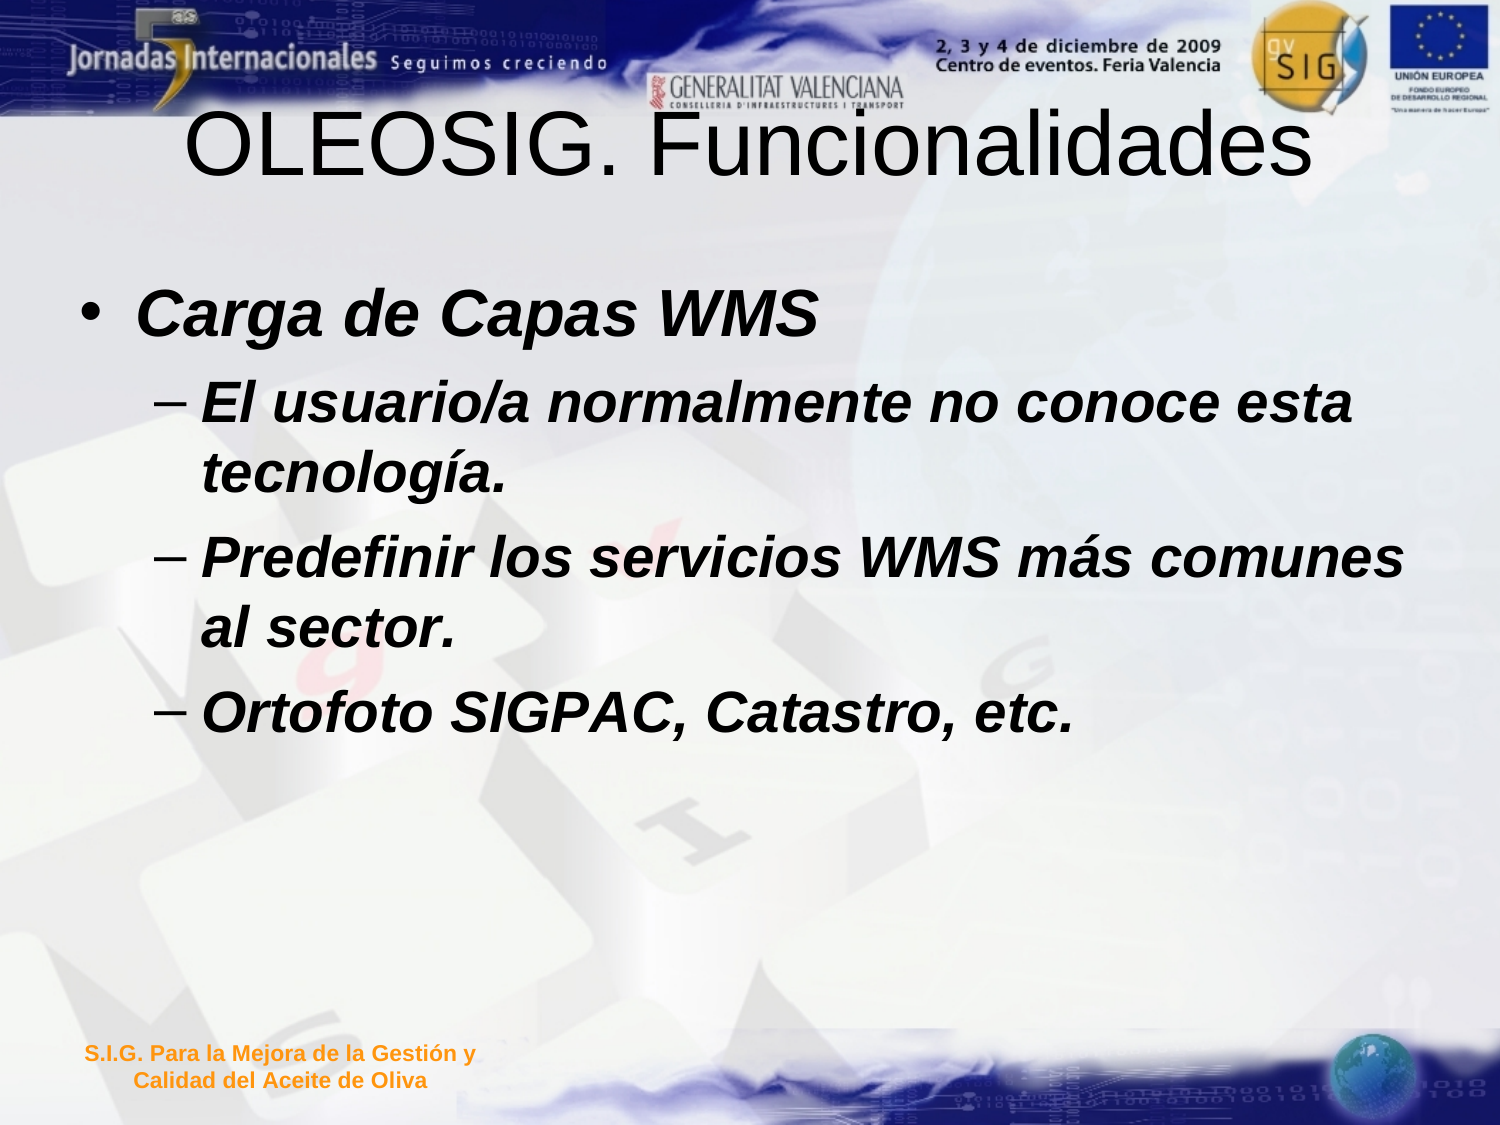

# OLEOSIG. Funcionalidades
Carga de Capas WMS
El usuario/a normalmente no conoce esta tecnología.
Predefinir los servicios WMS más comunes al sector.
Ortofoto SIGPAC, Catastro, etc.
S.I.G. Para la Mejora de la Gestión y Calidad del Aceite de Oliva